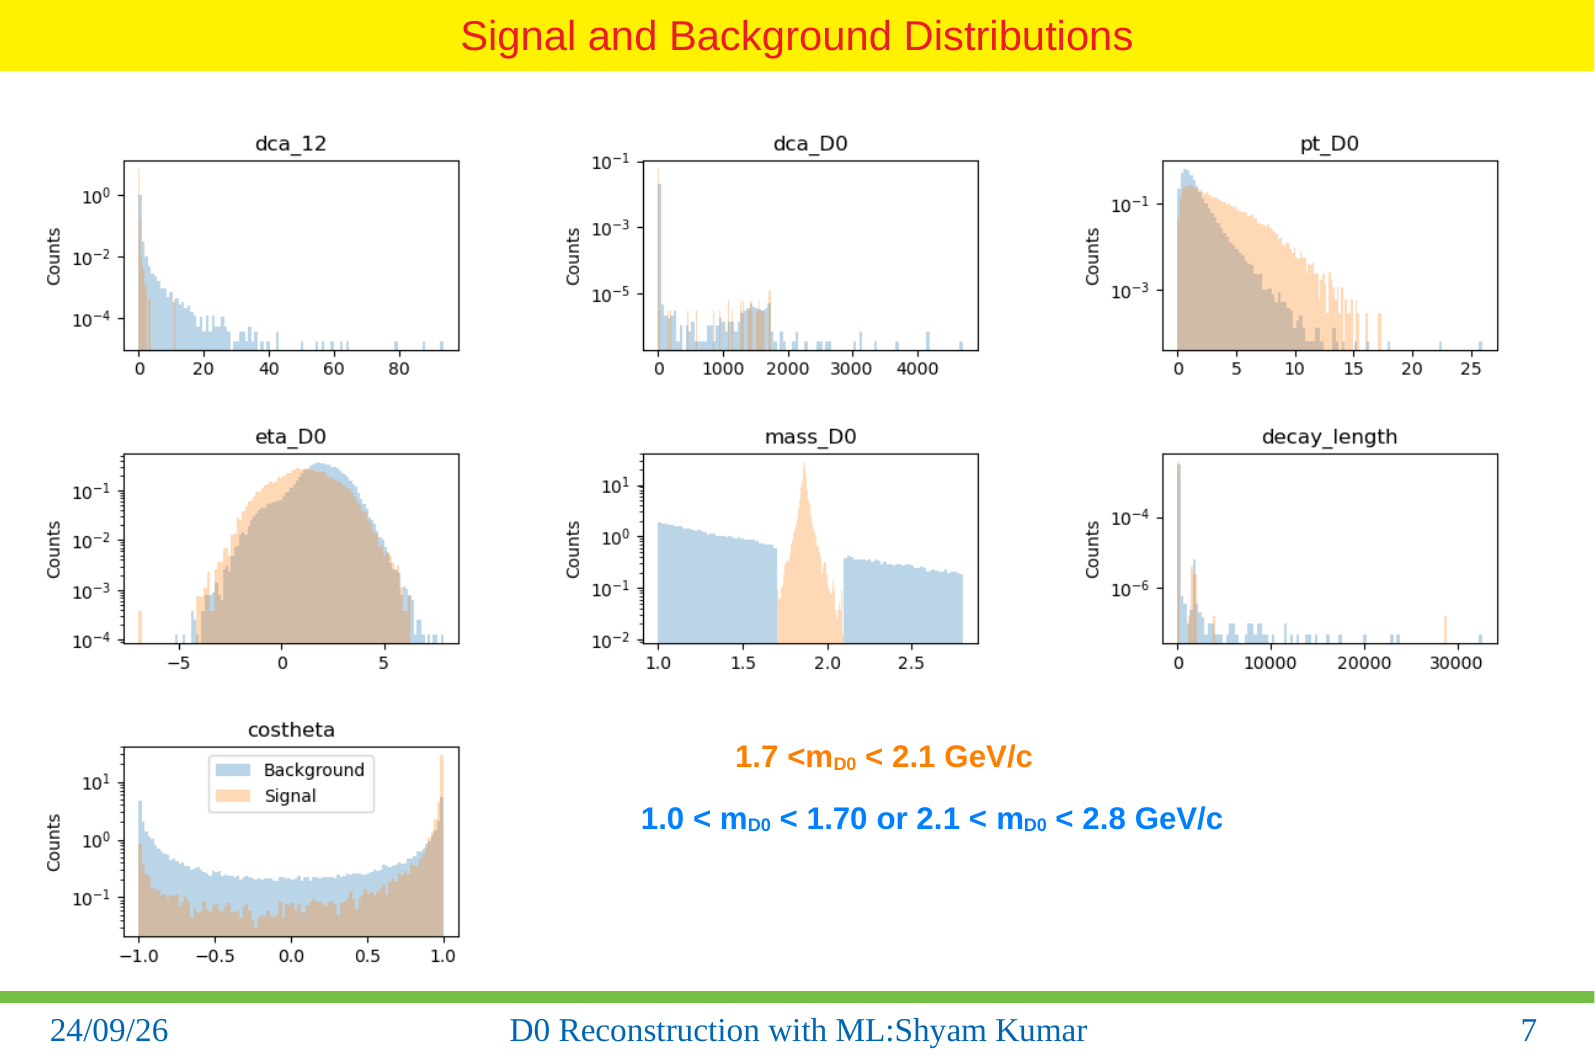

# Signal and Background Distributions
1.7 <mD0 < 2.1 GeV/c
1.0 < mD0 < 1.70 or 2.1 < mD0 < 2.8 GeV/c
D0 Reconstruction with ML:Shyam Kumar
7